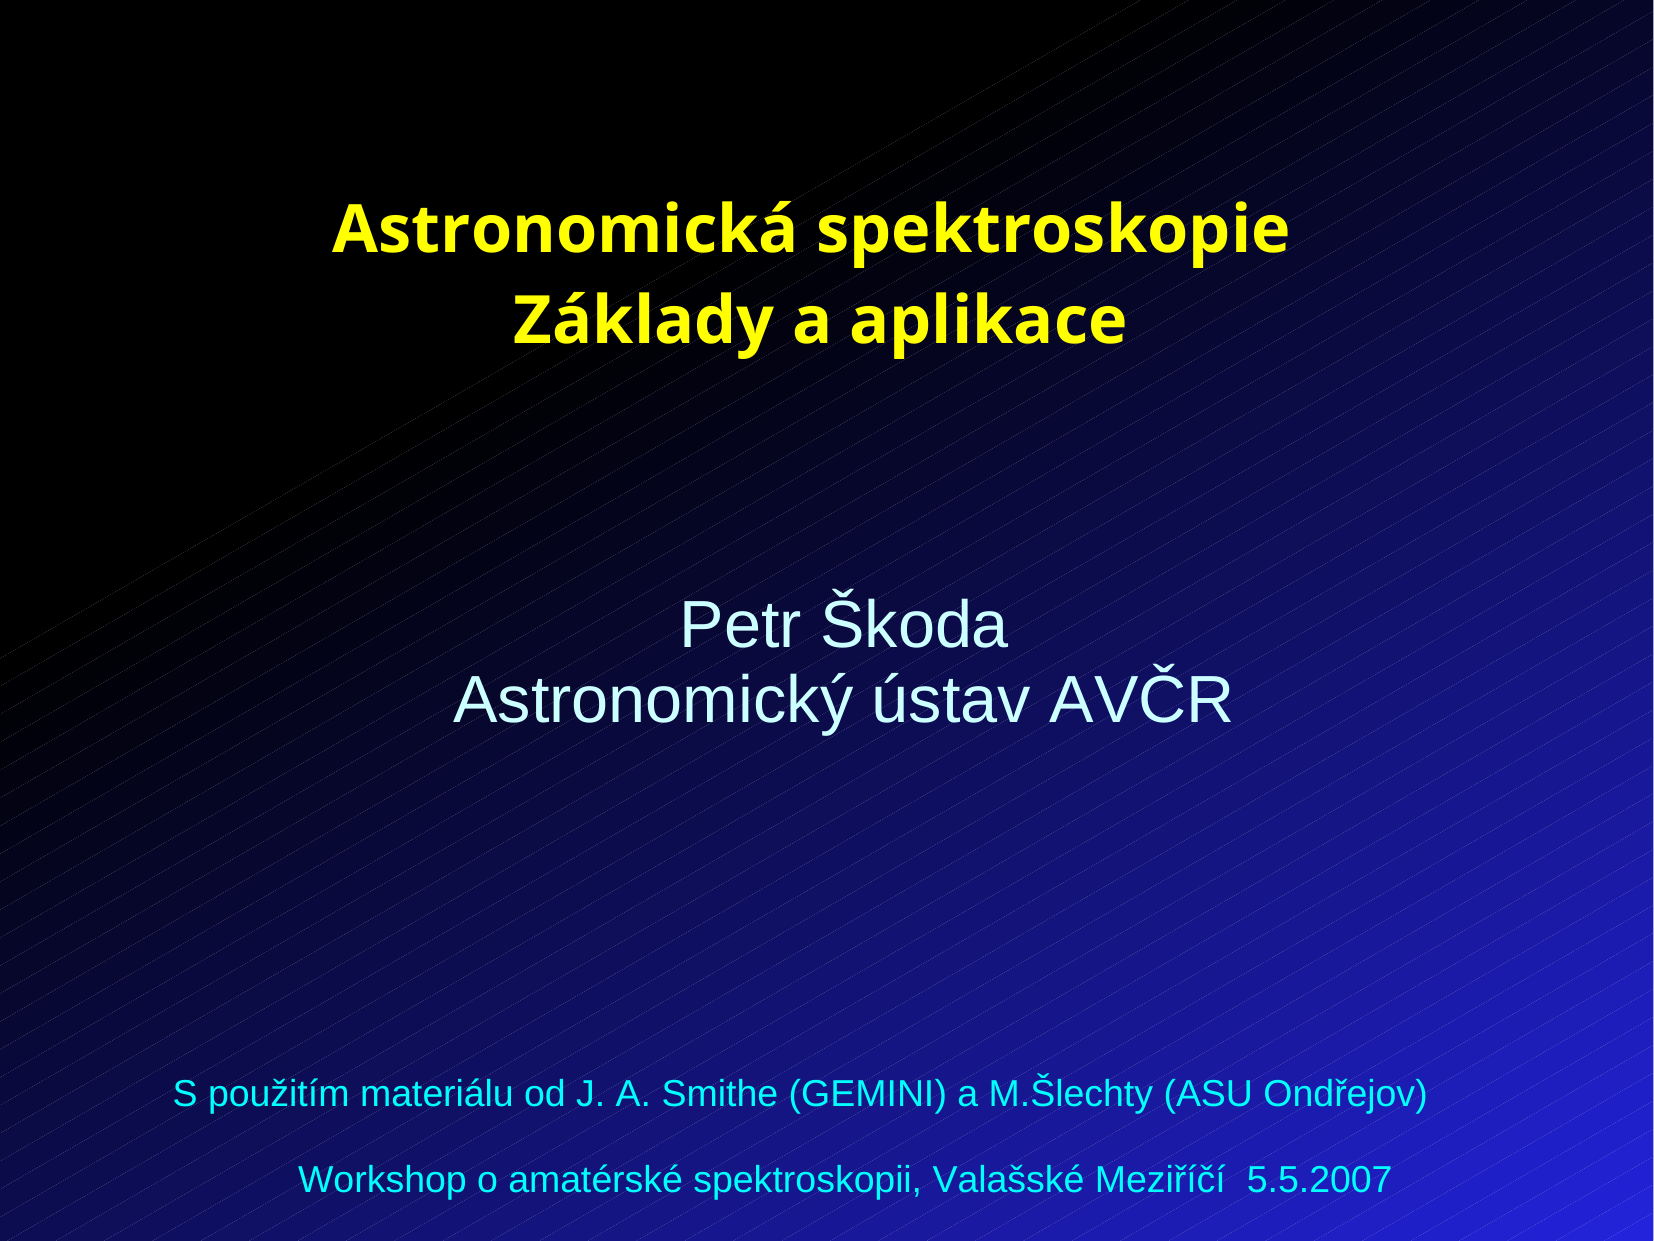

# Astronomická spektroskopie Základy a aplikace
Petr Škoda
Astronomický ústav AVČR
S použitím materiálu od J. A. Smithe (GEMINI) a M.Šlechty (ASU Ondřejov)
Workshop o amatérské spektroskopii, Valašské Meziříčí 5.5.2007